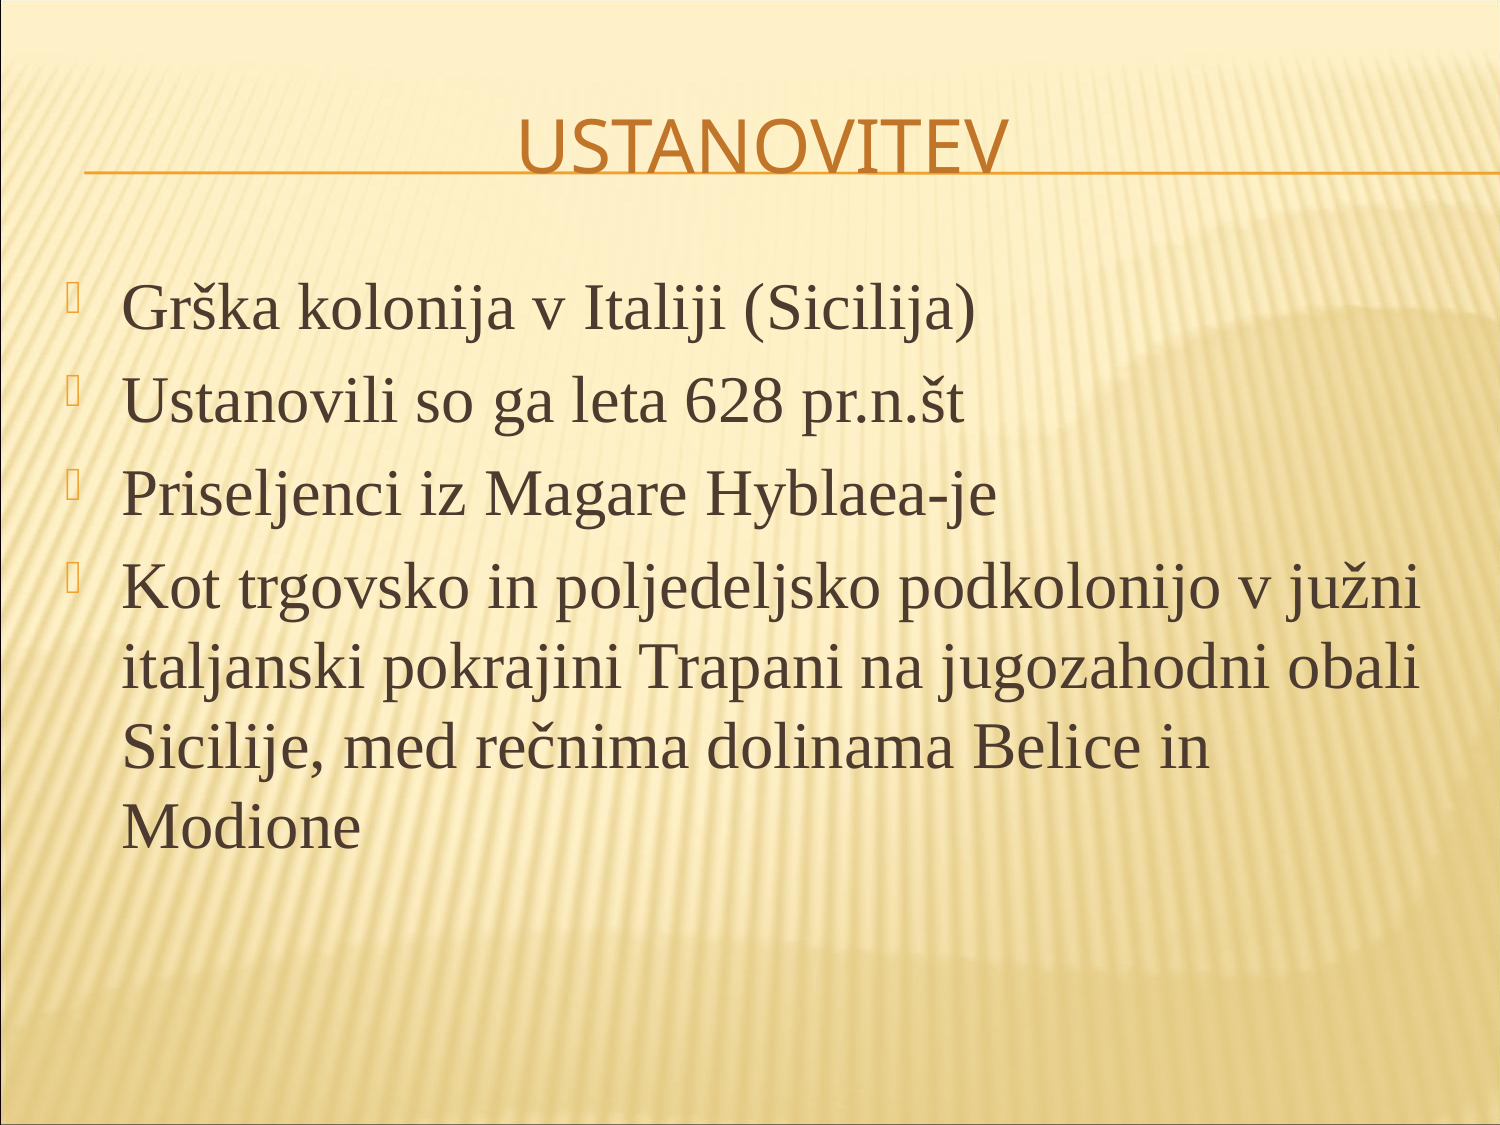

# USTANOVITEV
Grška kolonija v Italiji (Sicilija)
Ustanovili so ga leta 628 pr.n.št
Priseljenci iz Magare Hyblaea-je
Kot trgovsko in poljedeljsko podkolonijo v južni italjanski pokrajini Trapani na jugozahodni obali Sicilije, med rečnima dolinama Belice in Modione